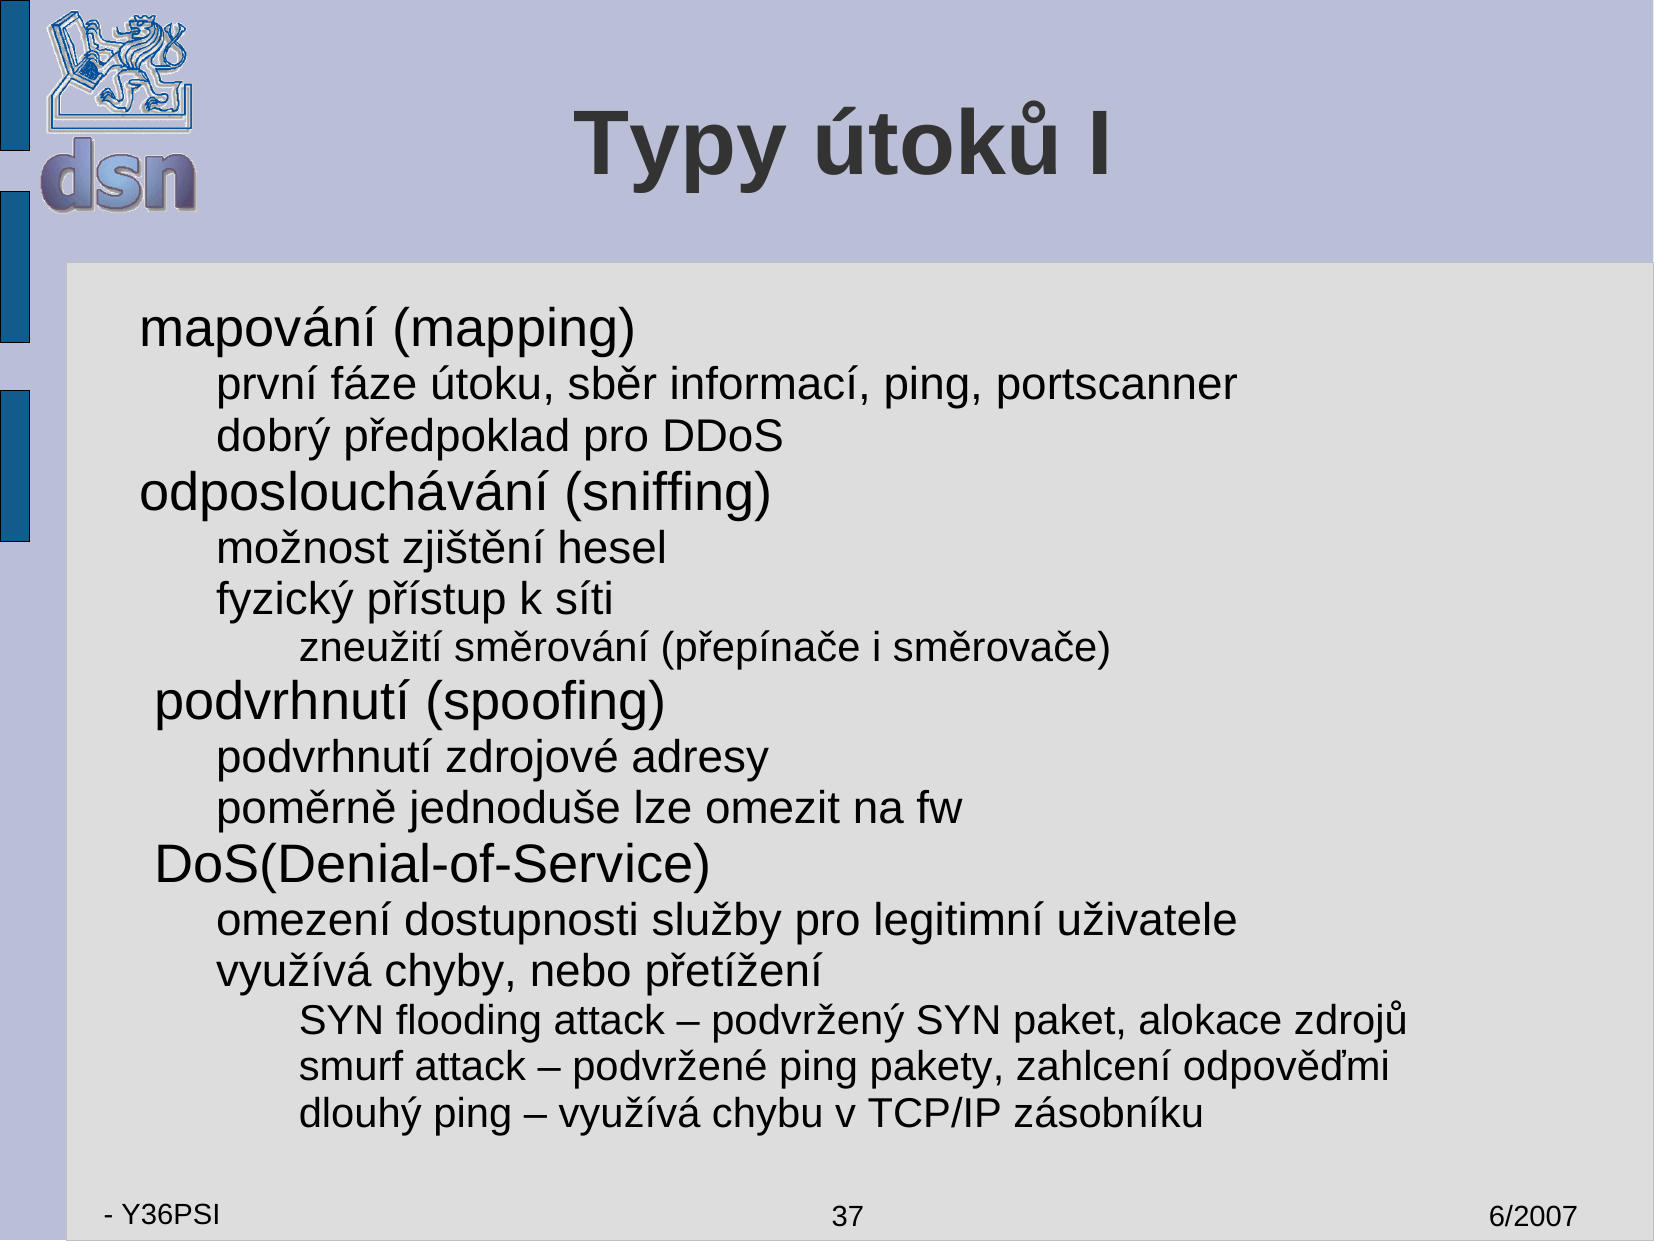

# Typy útoků I
mapování (mapping)
první fáze útoku, sběr informací, ping, portscanner
dobrý předpoklad pro DDoS
odposlouchávání (sniffing)
možnost zjištění hesel
fyzický přístup k síti
zneužití směrování (přepínače i směrovače)
 podvrhnutí (spoofing)
podvrhnutí zdrojové adresy
poměrně jednoduše lze omezit na fw
 DoS(Denial-of-Service)
omezení dostupnosti služby pro legitimní uživatele
využívá chyby, nebo přetížení
SYN flooding attack – podvržený SYN paket, alokace zdrojů
smurf attack – podvržené ping pakety, zahlcení odpověďmi
dlouhý ping – využívá chybu v TCP/IP zásobníku